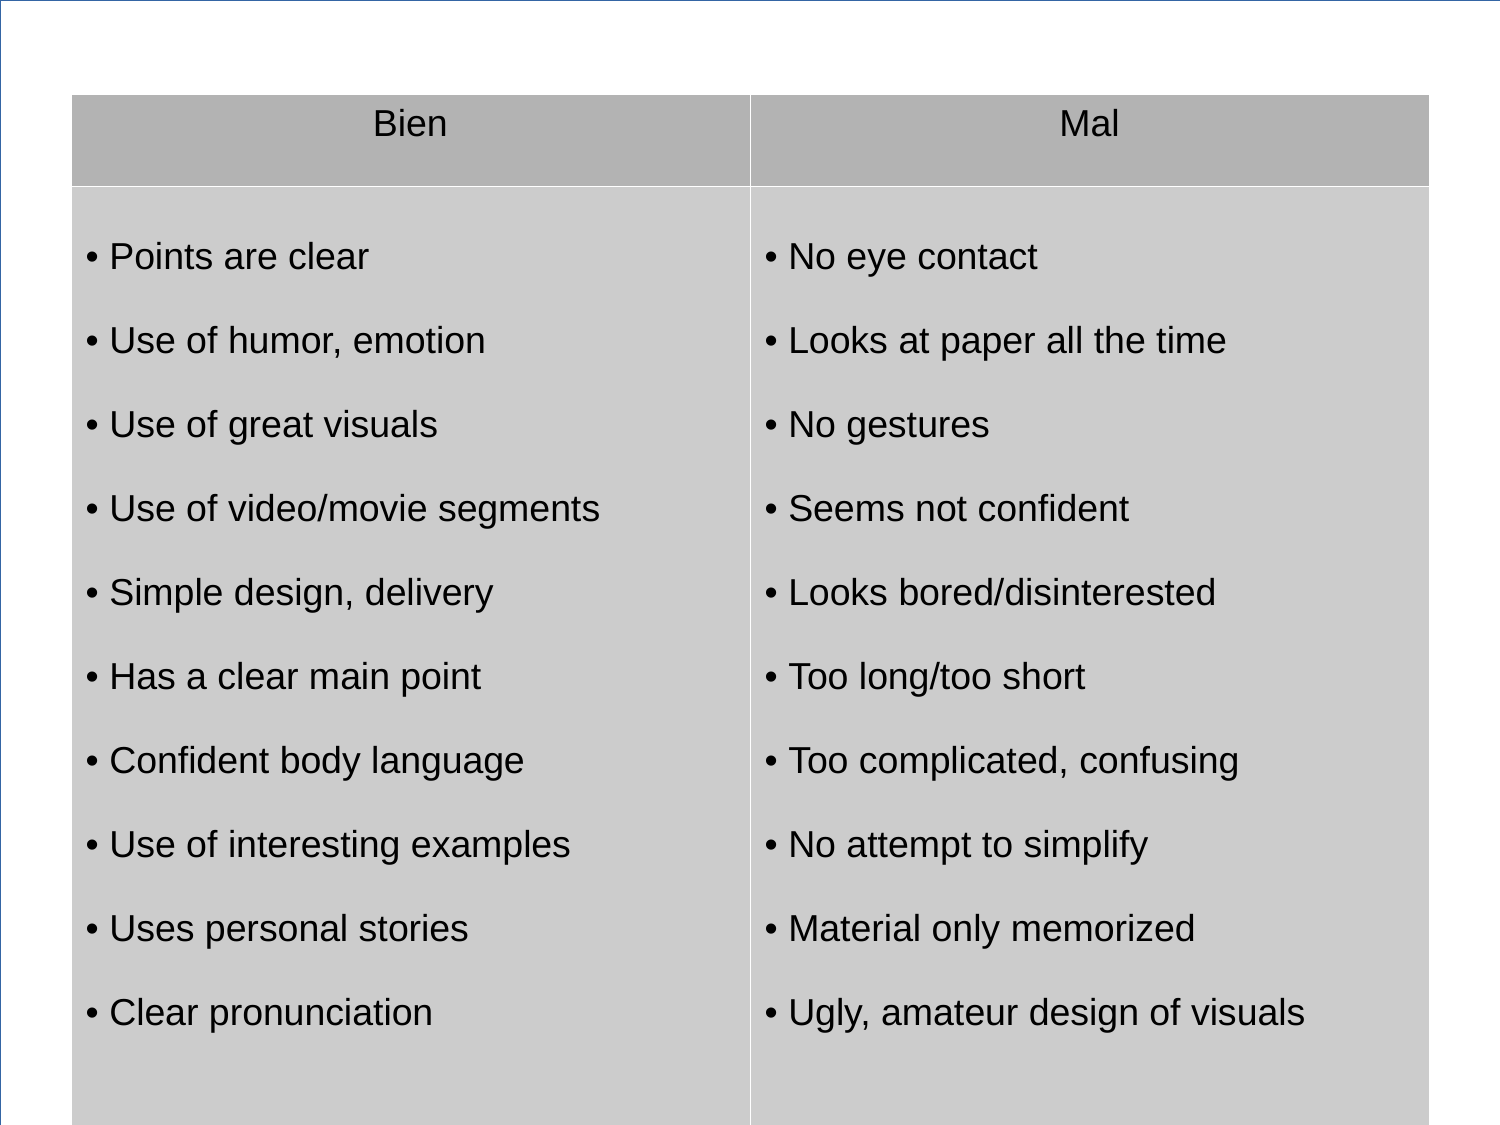

| Bien | Mal |
| --- | --- |
| • Points are clear • Use of humor, emotion • Use of great visuals • Use of video/movie segments • Simple design, delivery • Has a clear main point • Confident body language • Use of interesting examples • Uses personal stories • Clear pronunciation | • No eye contact • Looks at paper all the time • No gestures • Seems not confident • Looks bored/disinterested • Too long/too short • Too complicated, confusing • No attempt to simplify • Material only memorized • Ugly, amateur design of visuals |
#